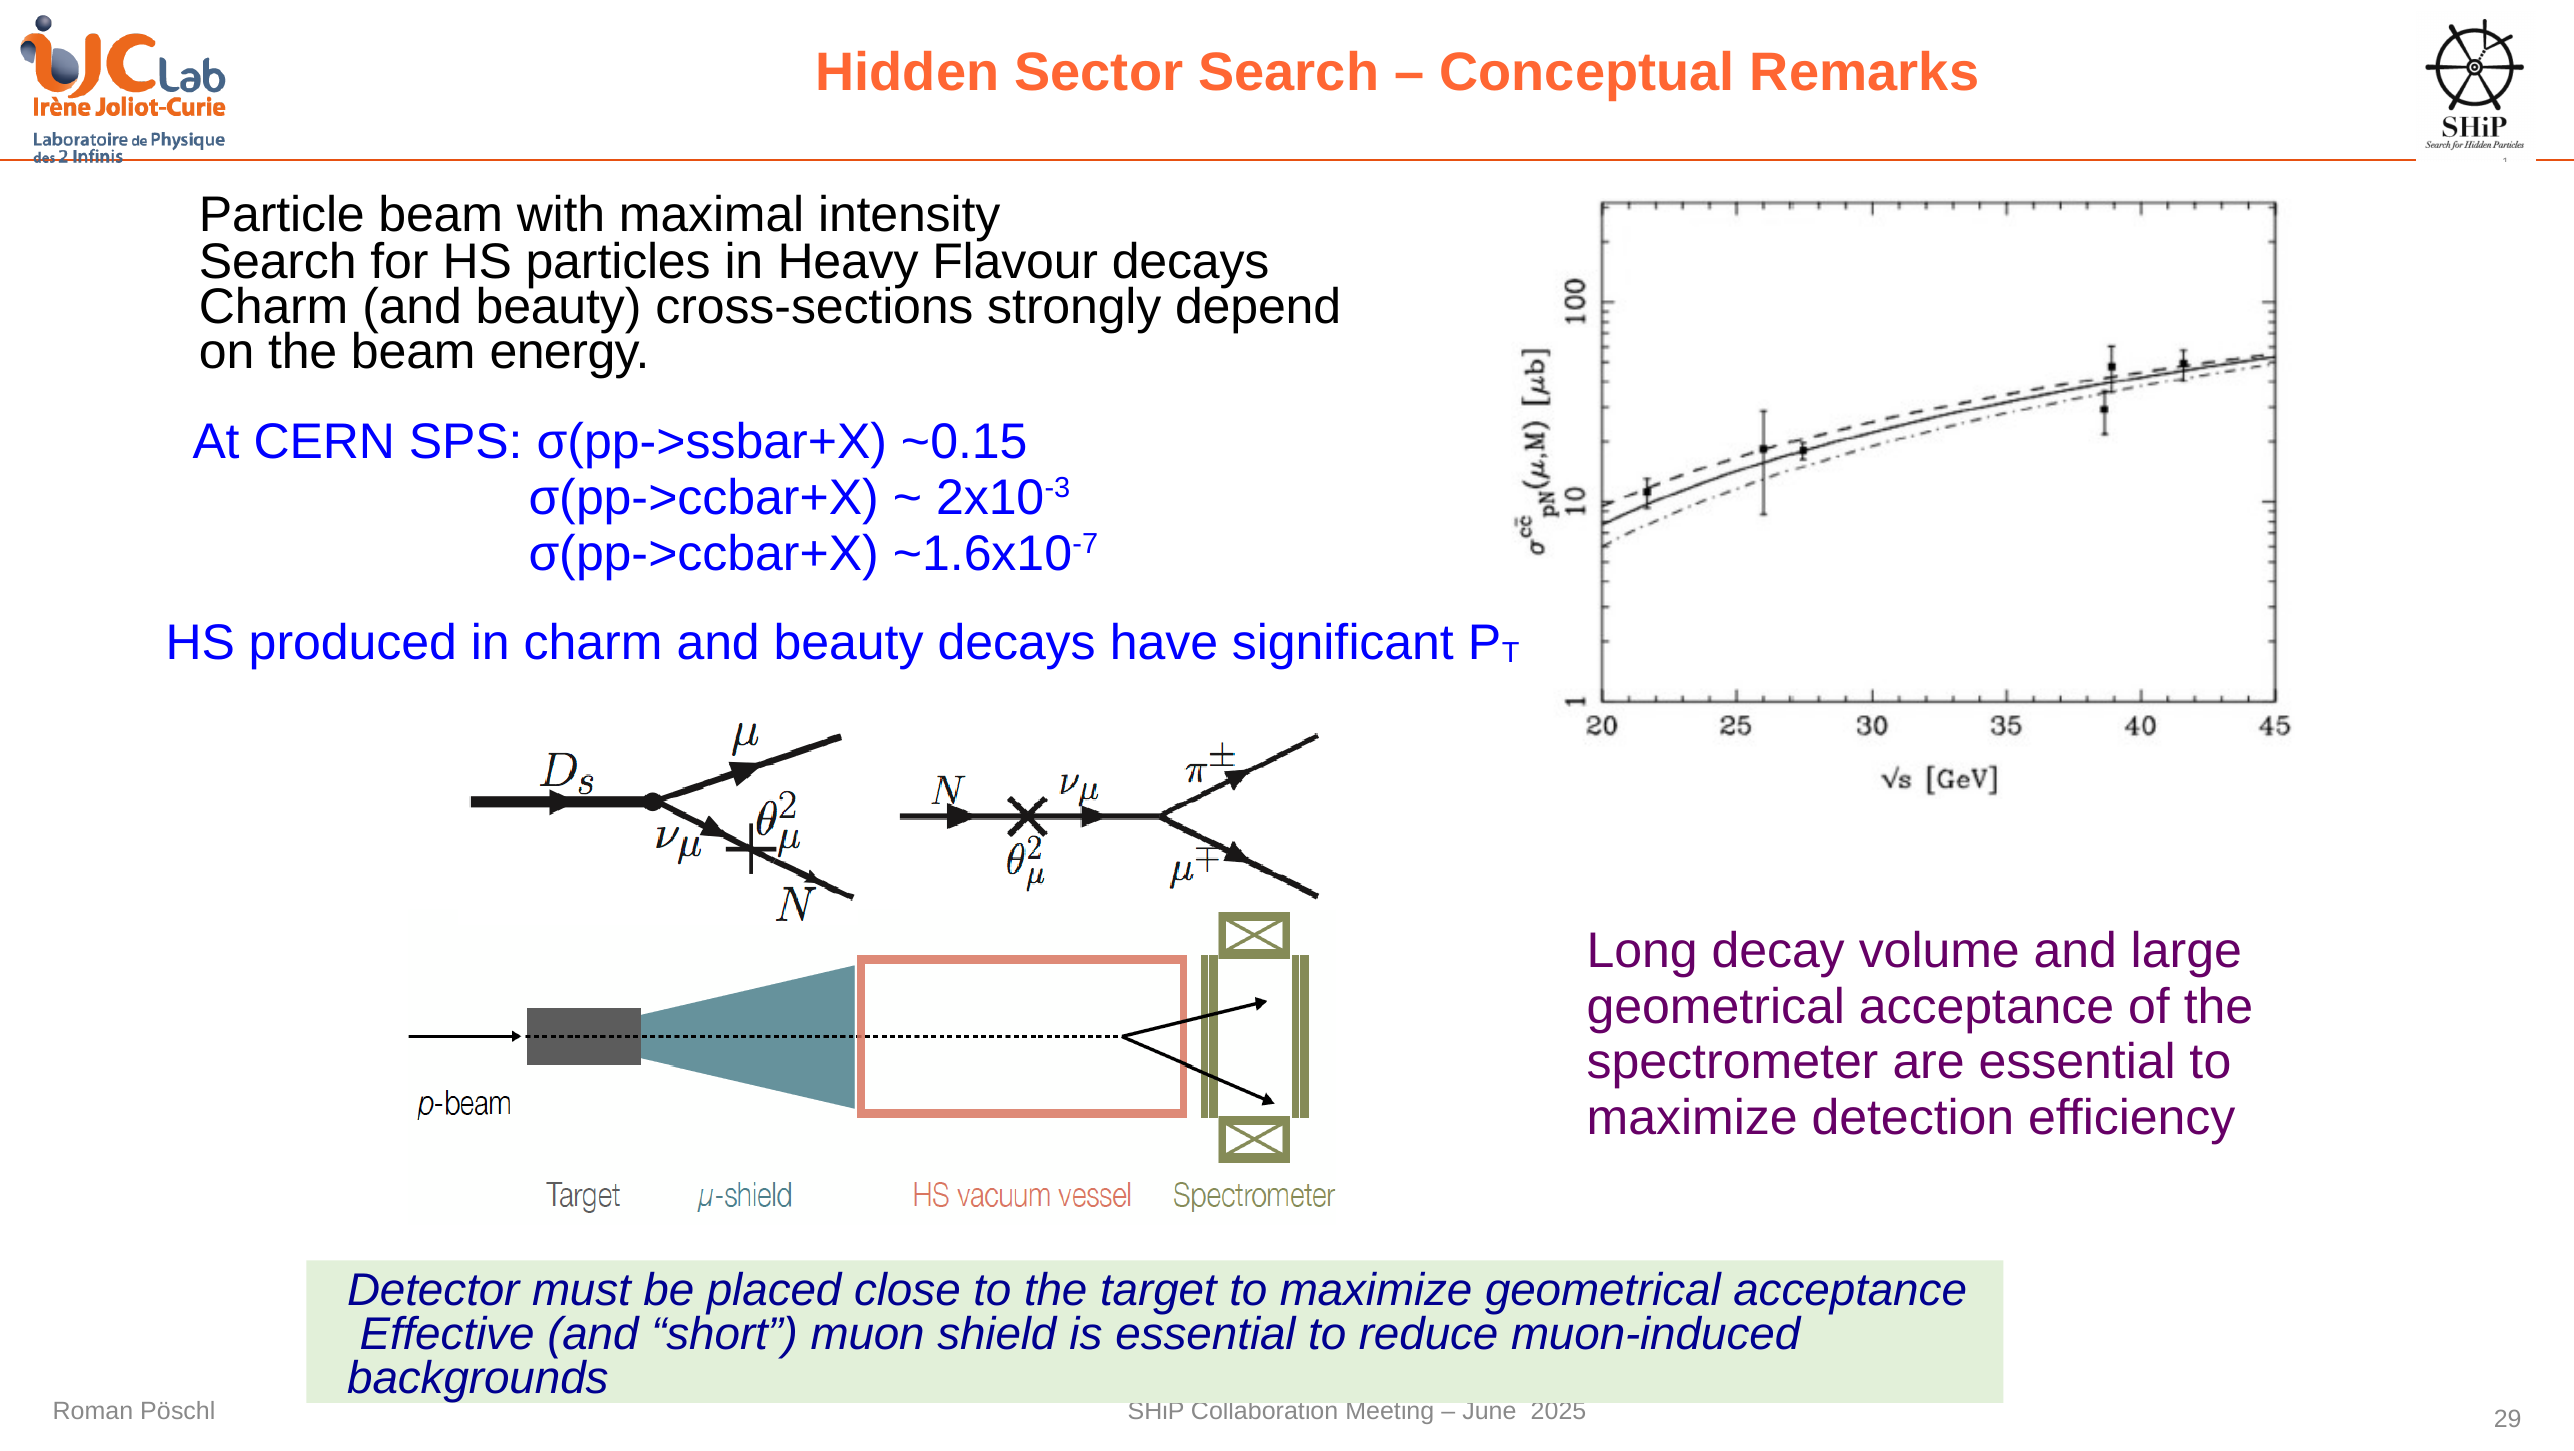

# Hidden Sector Search – Conceptual Remarks
Particle beam with maximal intensity
Search for HS particles in Heavy Flavour decays Charm (and beauty) cross-sections strongly depend on the beam energy.
At CERN SPS: σ(pp->ssbar+X) ~0.15
 σ(pp->ccbar+X) ~ 2x10-3
 σ(pp->ccbar+X) ~1.6x10-7
HS produced in charm and beauty decays have significant PT
Long decay volume and large
geometrical acceptance of the
spectrometer are essential to
maximize detection efficiency
Detector must be placed close to the target to maximize geometrical acceptance Effective (and “short”) muon shield is essential to reduce muon-induced backgrounds
15